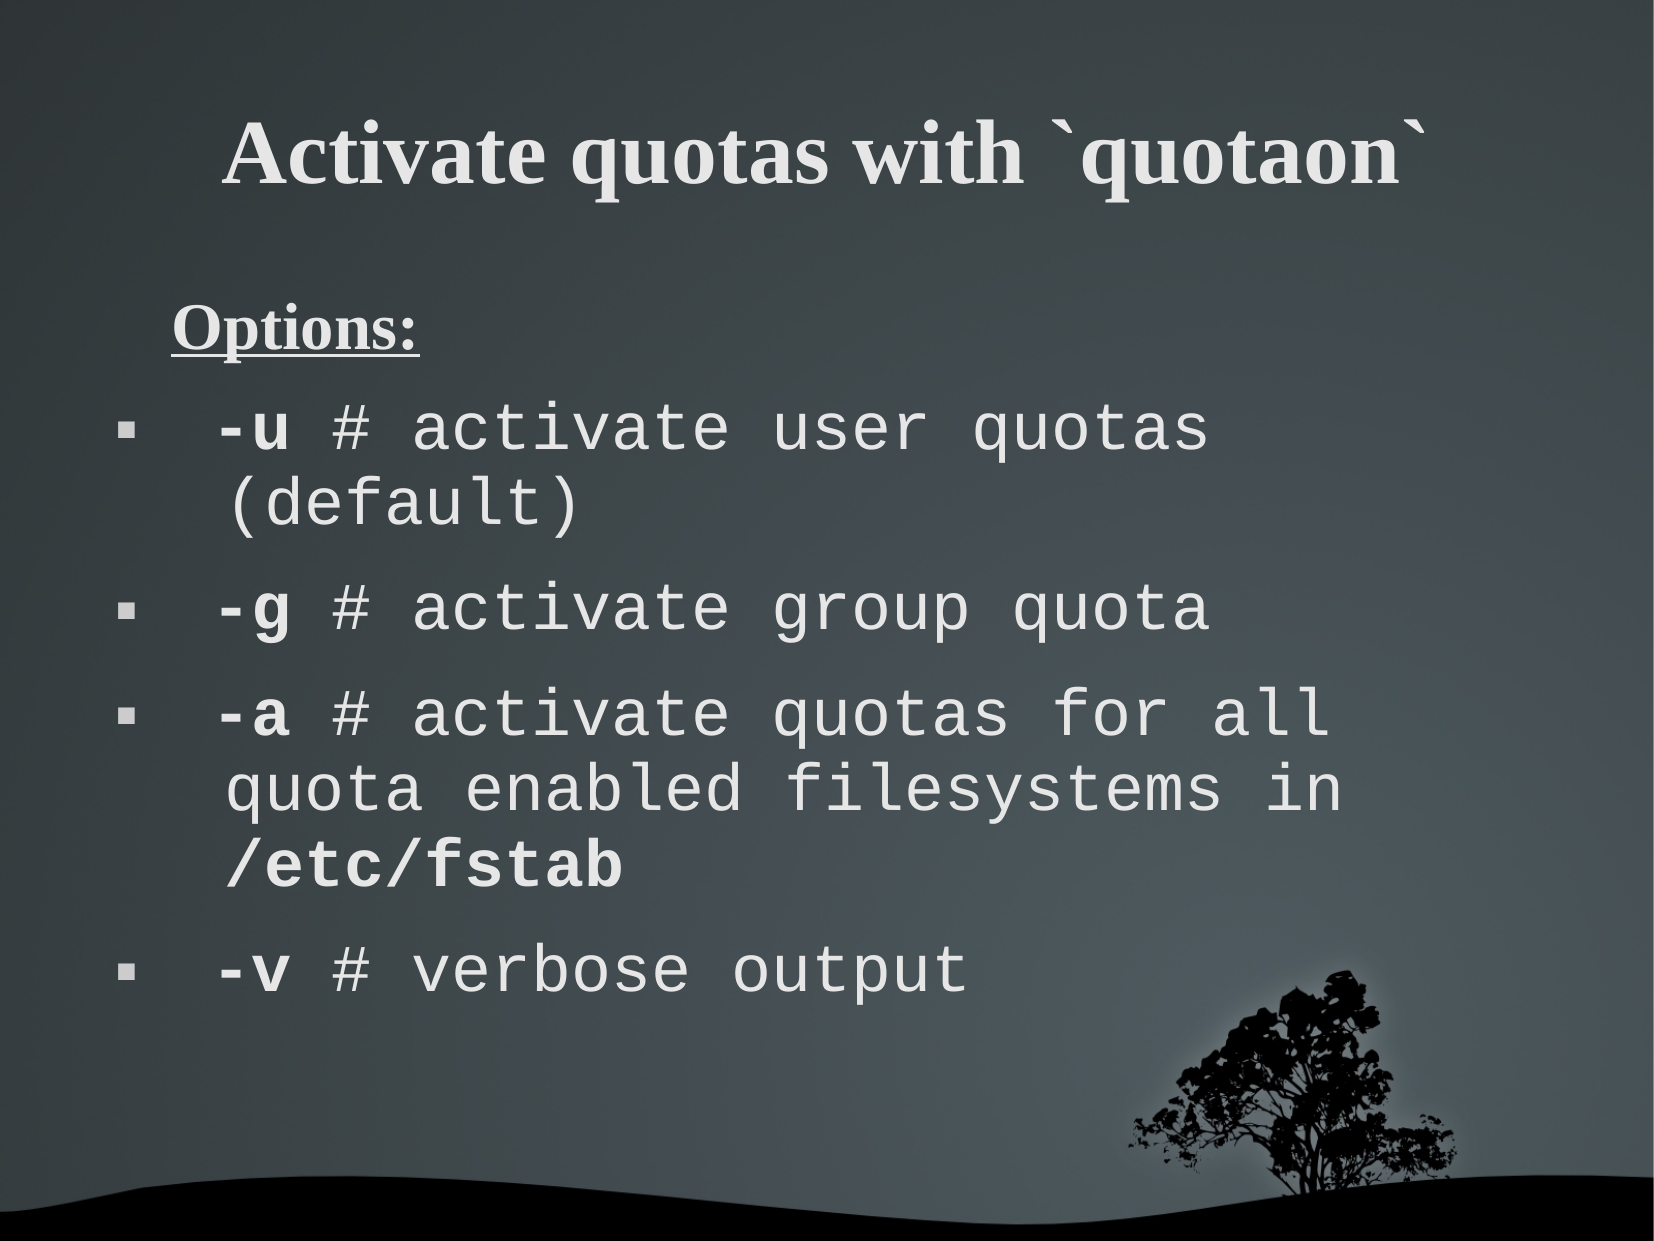

Activate quotas with `quotaon`
# Options:
 -u # activate user quotas (default)
 -g # activate group quota
 -a # activate quotas for all quota enabled filesystems in /etc/fstab
 -v # verbose output